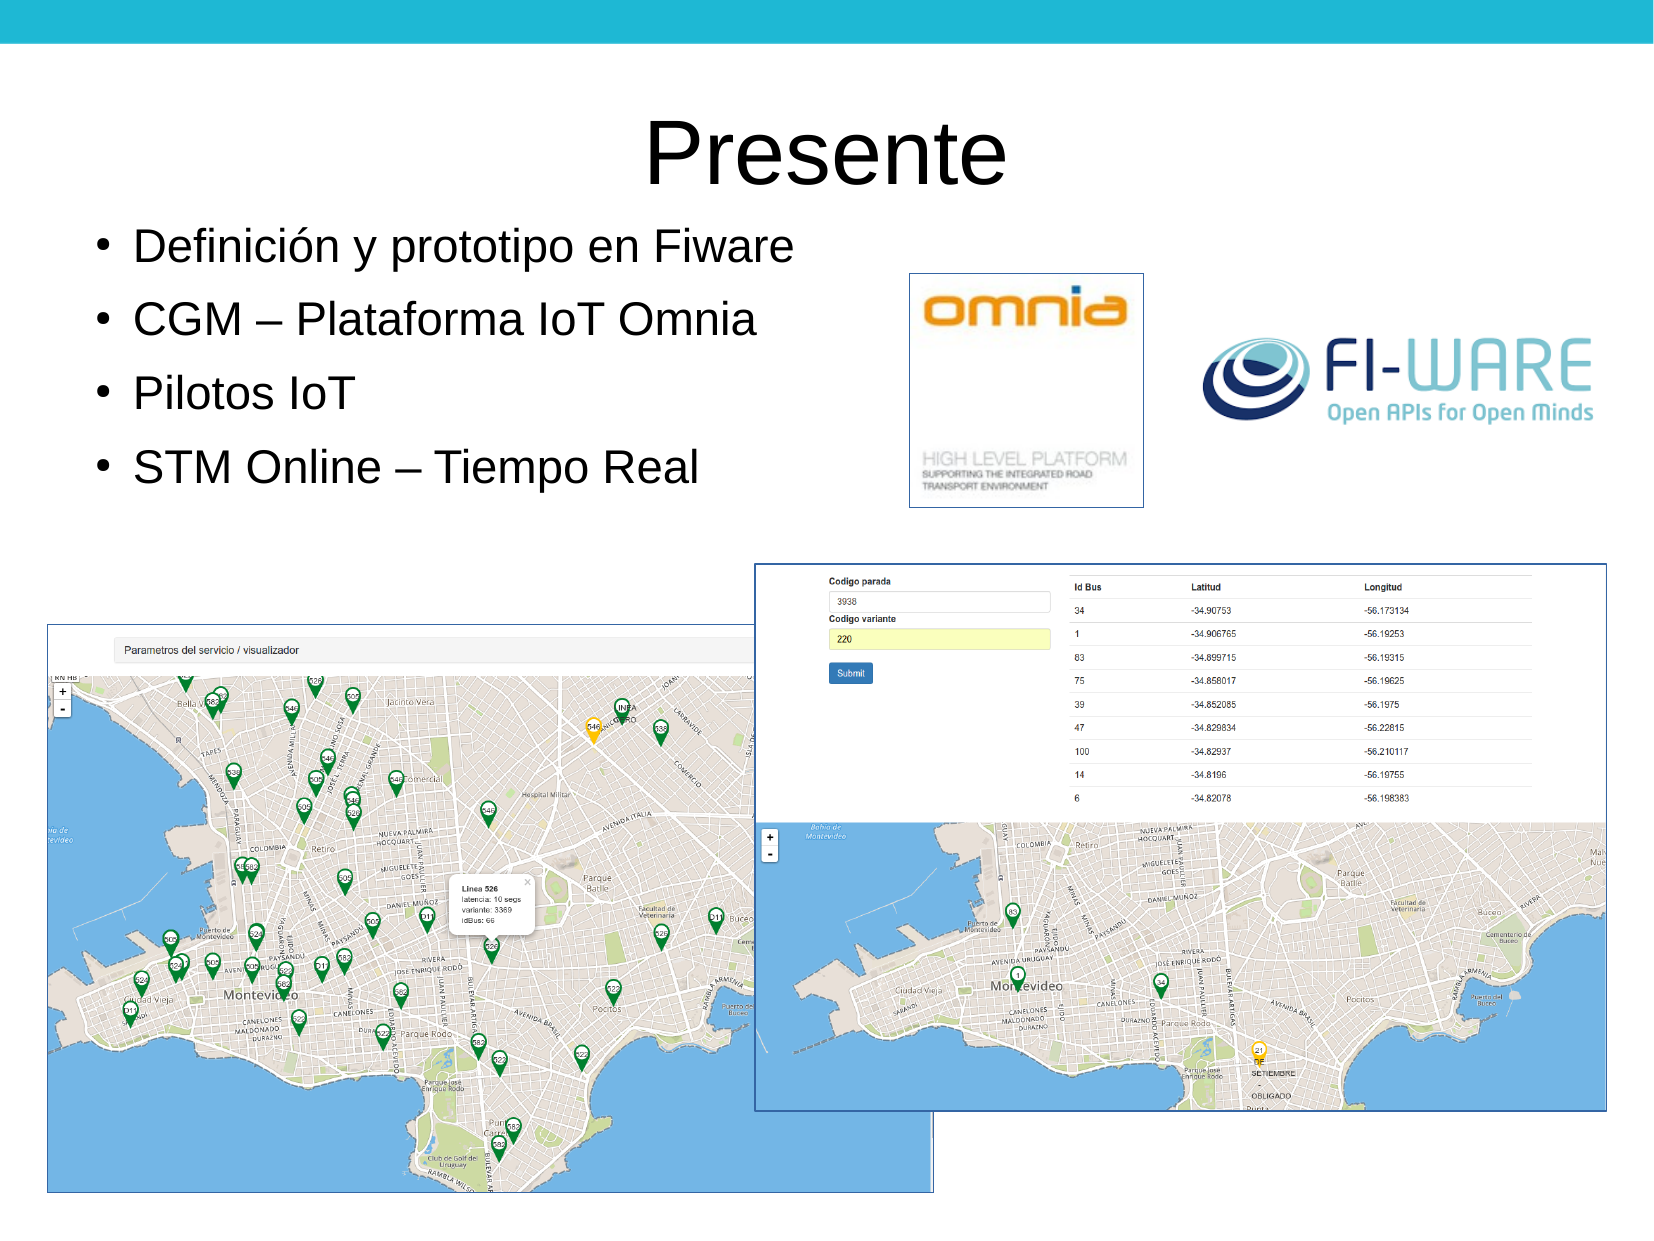

# Presente
Definición y prototipo en Fiware
CGM – Plataforma IoT Omnia
Pilotos IoT
STM Online – Tiempo Real